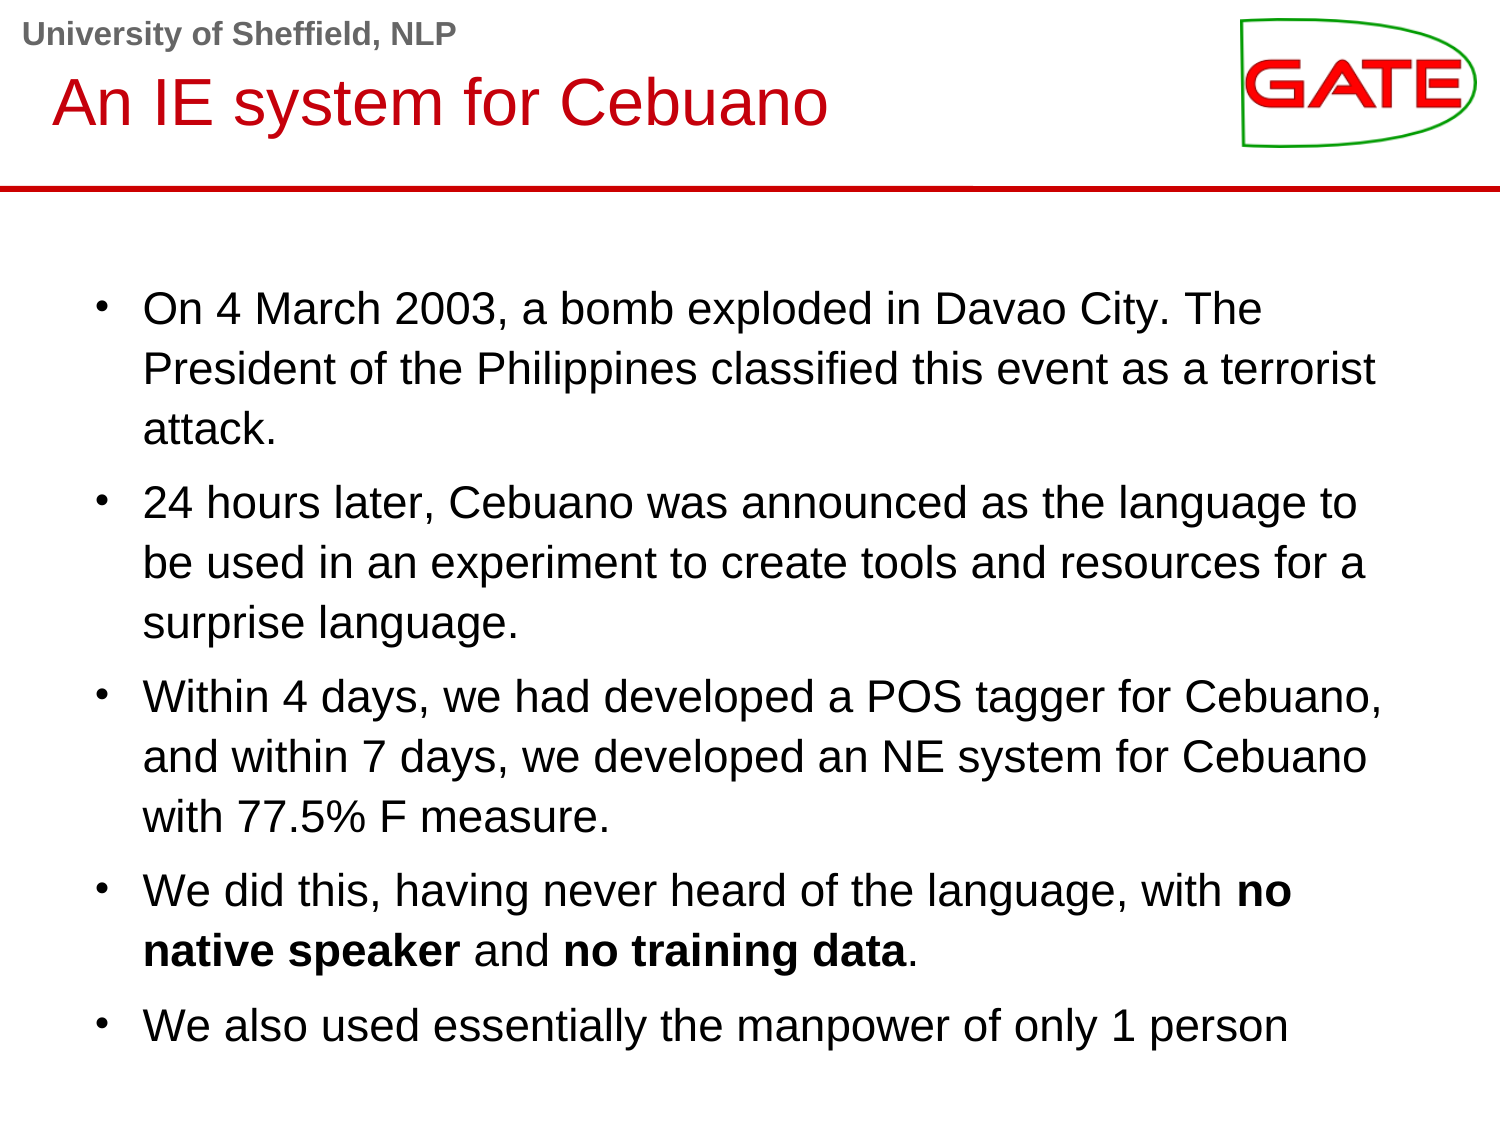

An IE system for Cebuano
# On 4 March 2003, a bomb exploded in Davao City. The President of the Philippines classified this event as a terrorist attack.
24 hours later, Cebuano was announced as the language to be used in an experiment to create tools and resources for a surprise language.
Within 4 days, we had developed a POS tagger for Cebuano, and within 7 days, we developed an NE system for Cebuano with 77.5% F measure.
We did this, having never heard of the language, with no native speaker and no training data.
We also used essentially the manpower of only 1 person